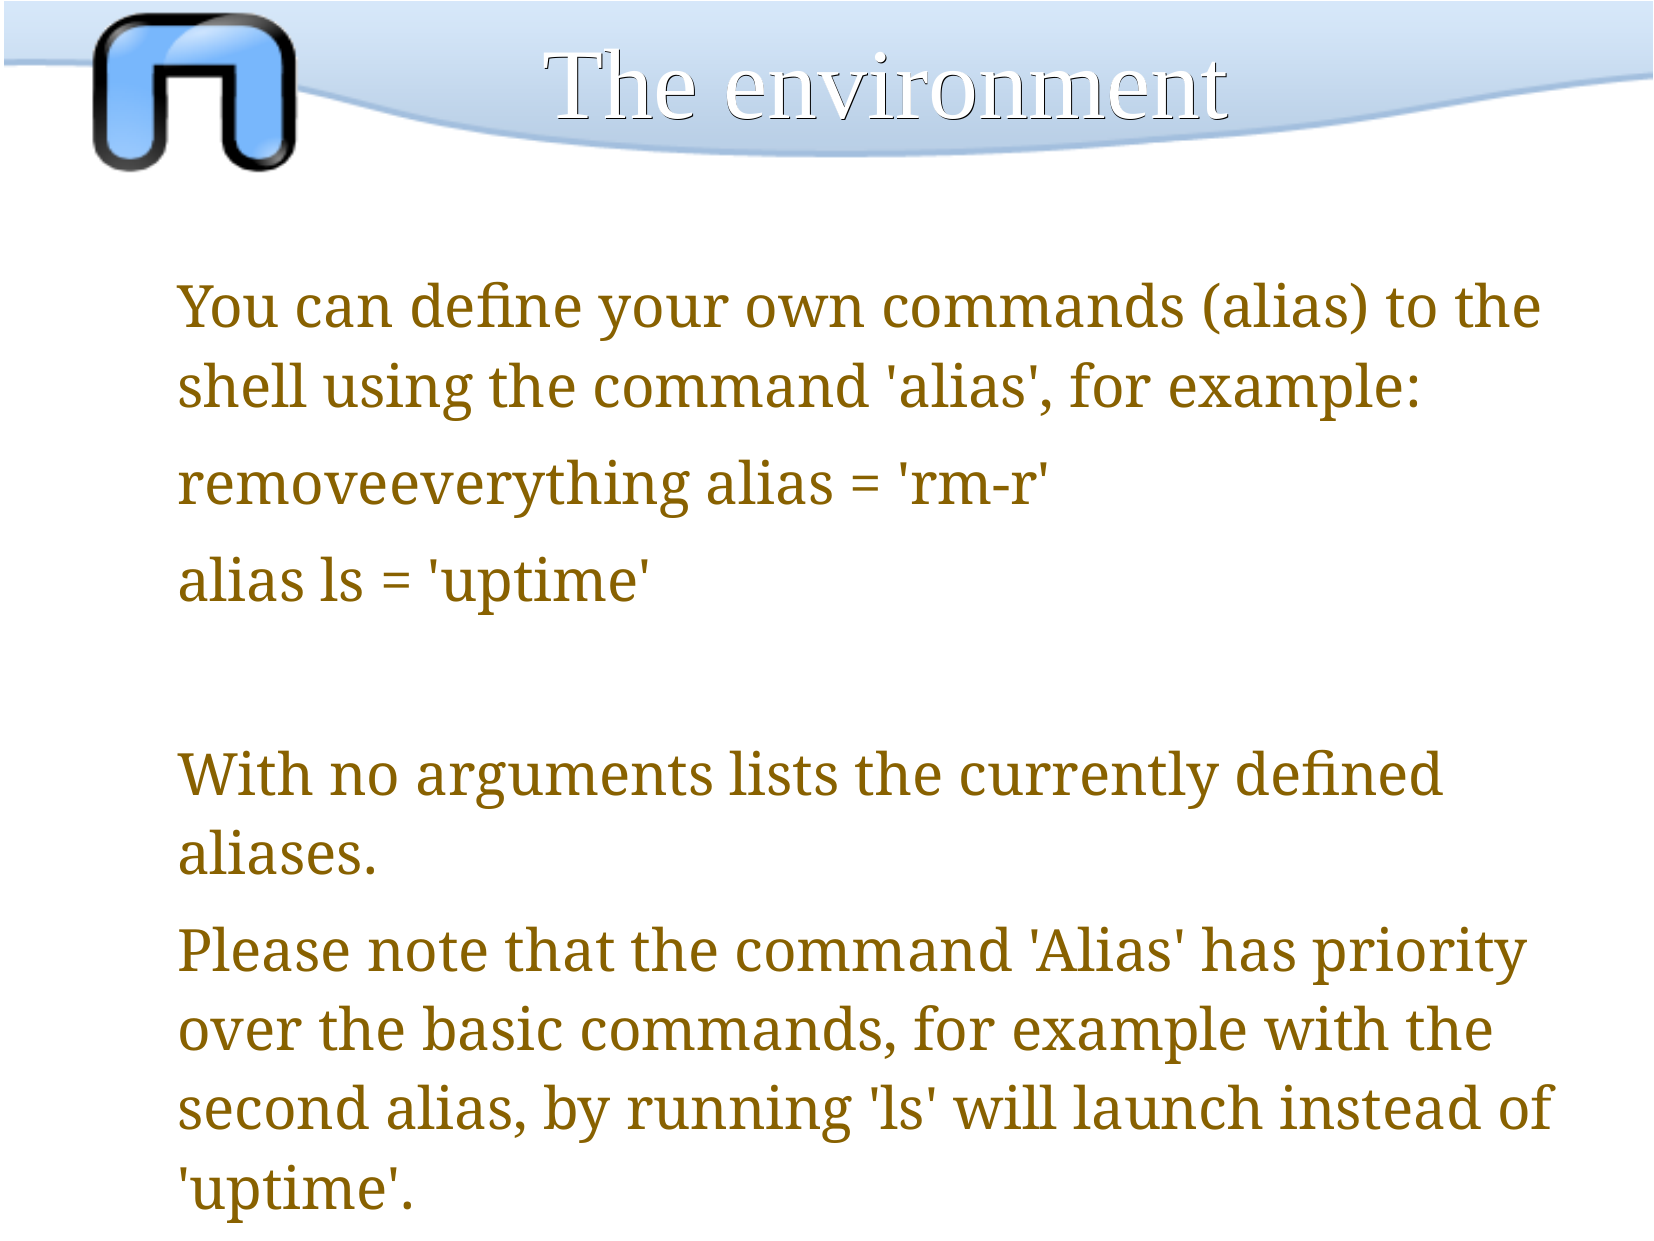

The environment
# You can define your own commands (alias) to the shell using the command 'alias', for example:
removeeverything alias = 'rm-r'
alias ls = 'uptime'
With no arguments lists the currently defined aliases.
Please note that the command 'Alias​​' has priority over the basic commands, for example with the second alias, by running 'ls' will launch instead of 'uptime'.